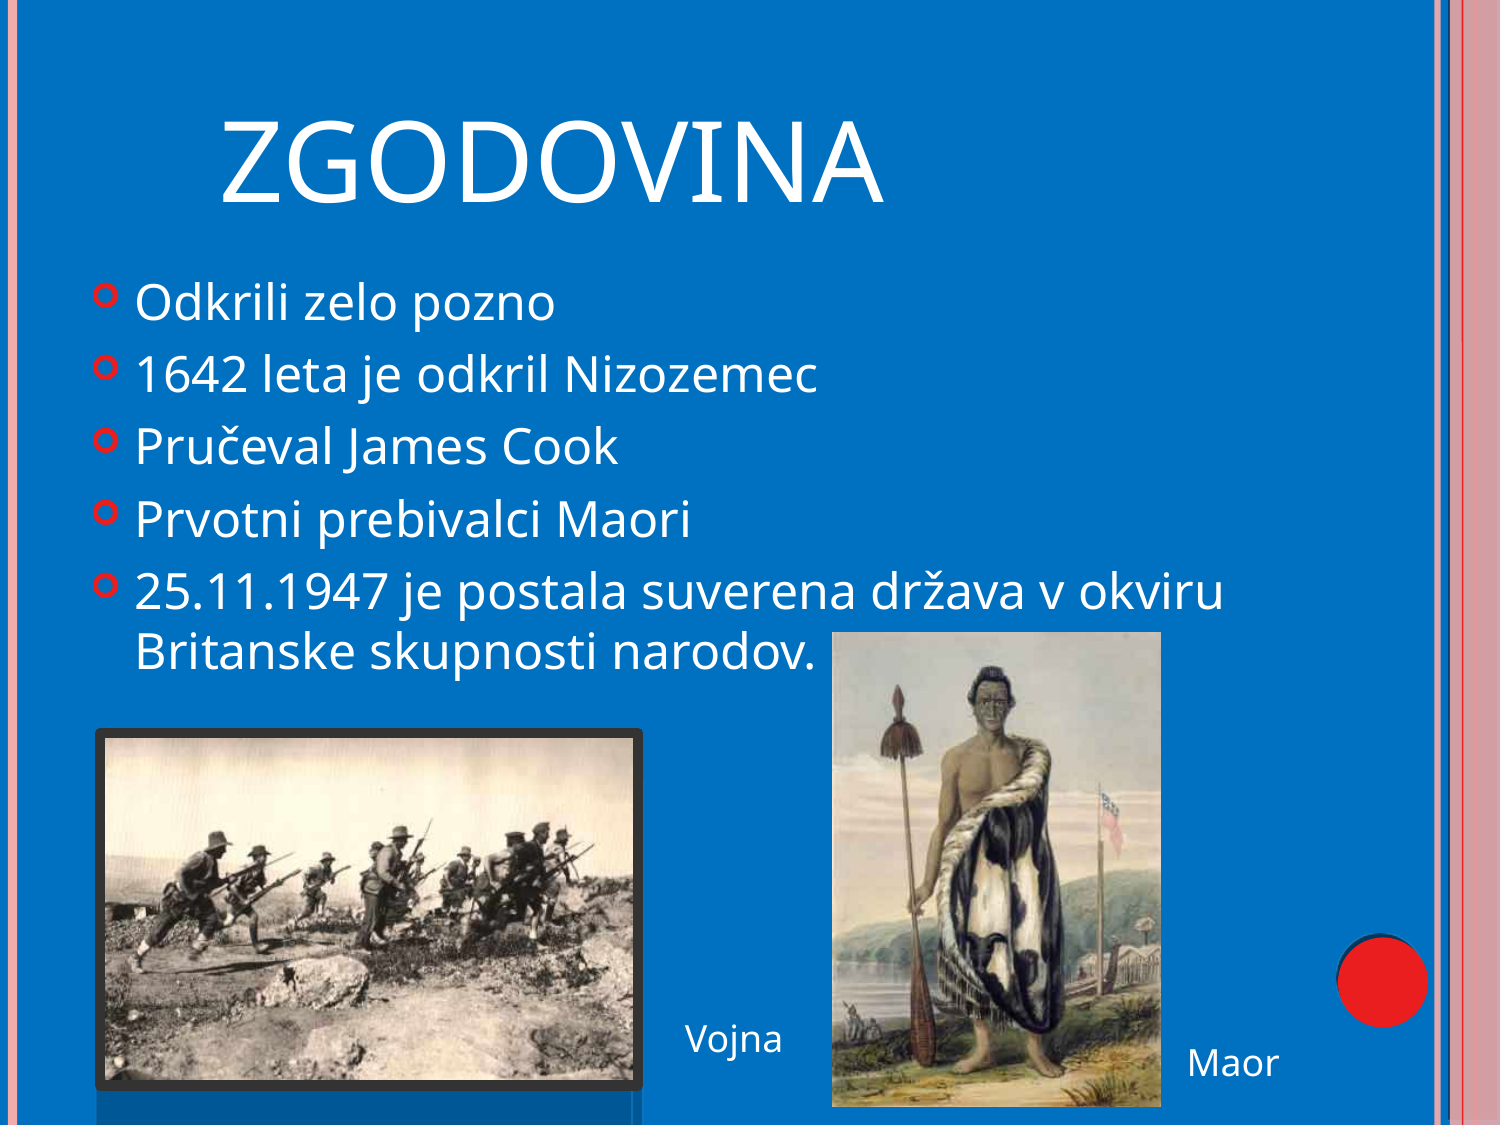

# zgodovina
Odkrili zelo pozno
1642 leta je odkril Nizozemec
Pručeval James Cook
Prvotni prebivalci Maori
25.11.1947 je postala suverena država v okviru Britanske skupnosti narodov.
Vojna
Maor